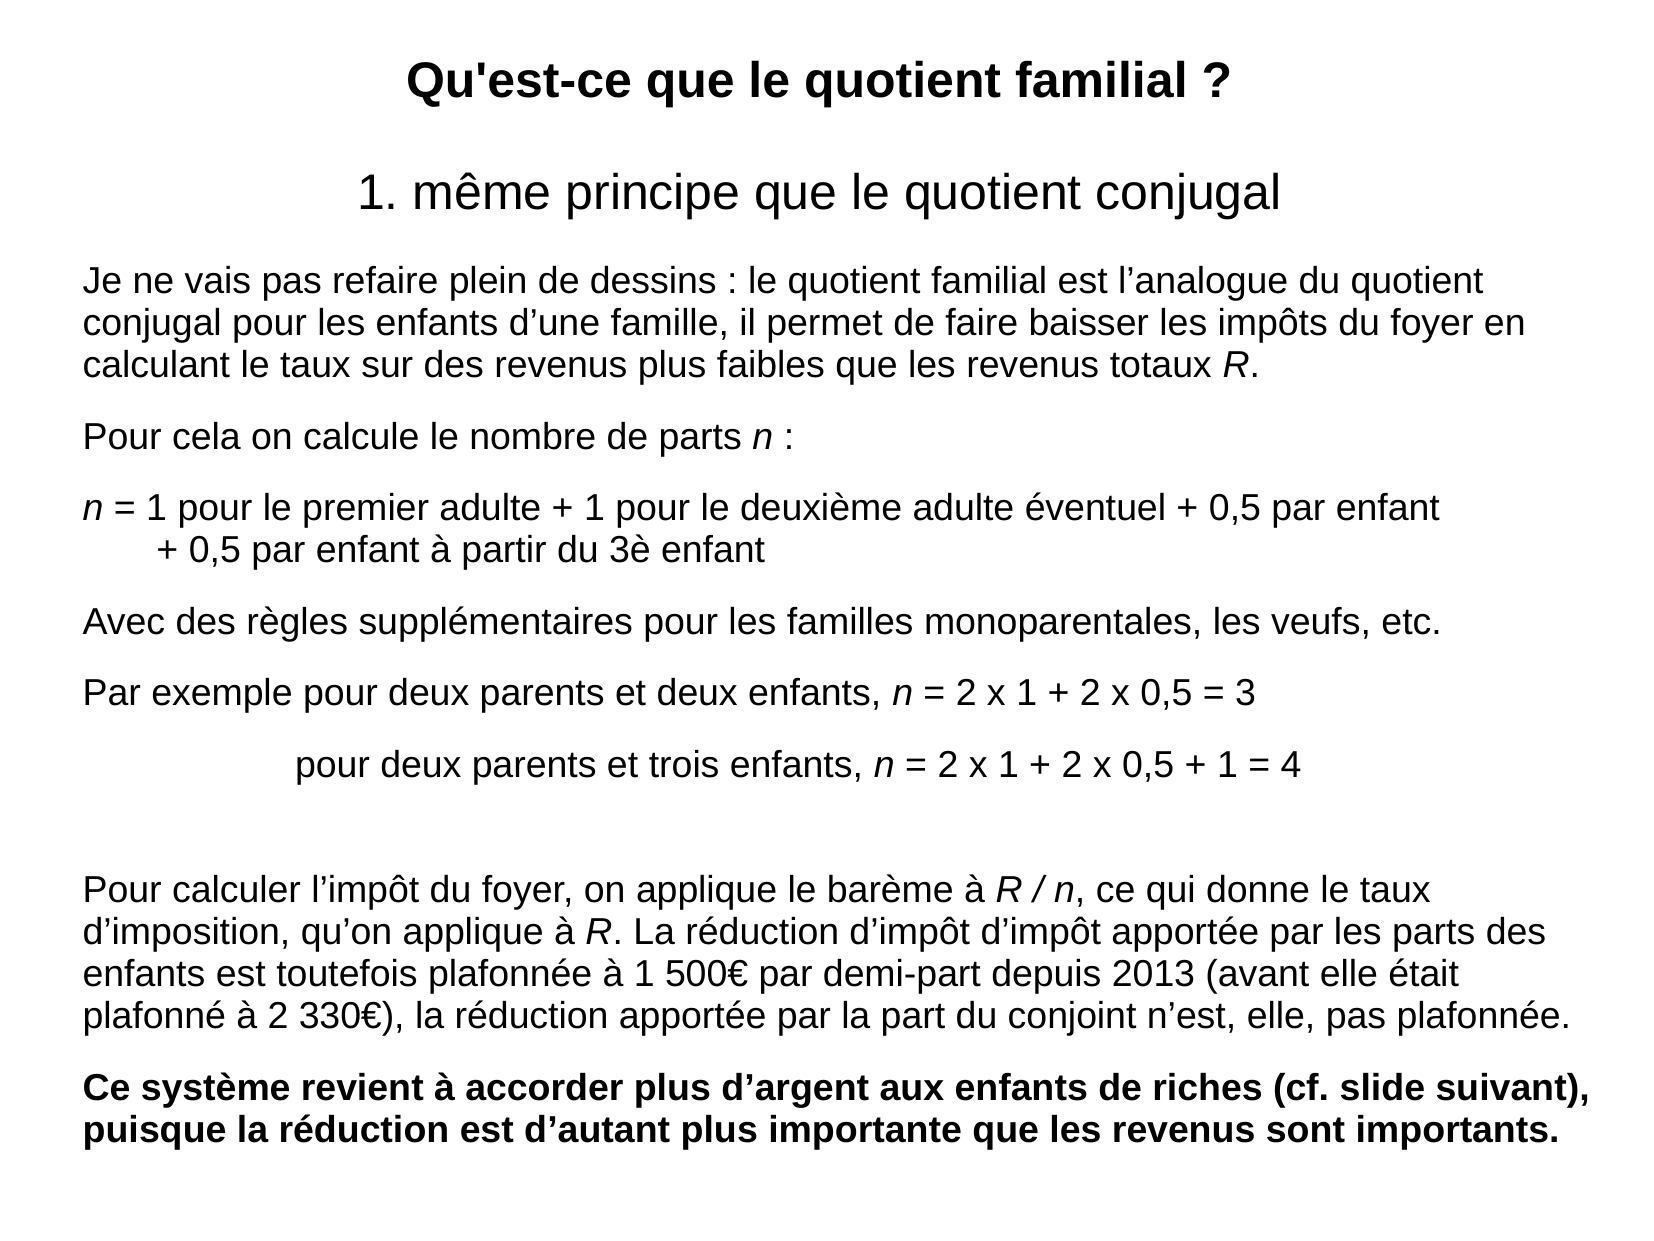

Qu'est-ce que le quotient familial ?
1. même principe que le quotient conjugal
# Je ne vais pas refaire plein de dessins : le quotient familial est l’analogue du quotient conjugal pour les enfants d’une famille, il permet de faire baisser les impôts du foyer en calculant le taux sur des revenus plus faibles que les revenus totaux R.
Pour cela on calcule le nombre de parts n :
n = 1 pour le premier adulte + 1 pour le deuxième adulte éventuel + 0,5 par enfant 	 		+ 0,5 par enfant à partir du 3è enfant
Avec des règles supplémentaires pour les familles monoparentales, les veufs, etc.
Par exemple pour deux parents et deux enfants, n = 2 x 1 + 2 x 0,5 = 3
pour deux parents et trois enfants, n = 2 x 1 + 2 x 0,5 + 1 = 4
Pour calculer l’impôt du foyer, on applique le barème à R / n, ce qui donne le taux d’imposition, qu’on applique à R. La réduction d’impôt d’impôt apportée par les parts des enfants est toutefois plafonnée à 1 500€ par demi-part depuis 2013 (avant elle était plafonné à 2 330€), la réduction apportée par la part du conjoint n’est, elle, pas plafonnée.
Ce système revient à accorder plus d’argent aux enfants de riches (cf. slide suivant), puisque la réduction est d’autant plus importante que les revenus sont importants.